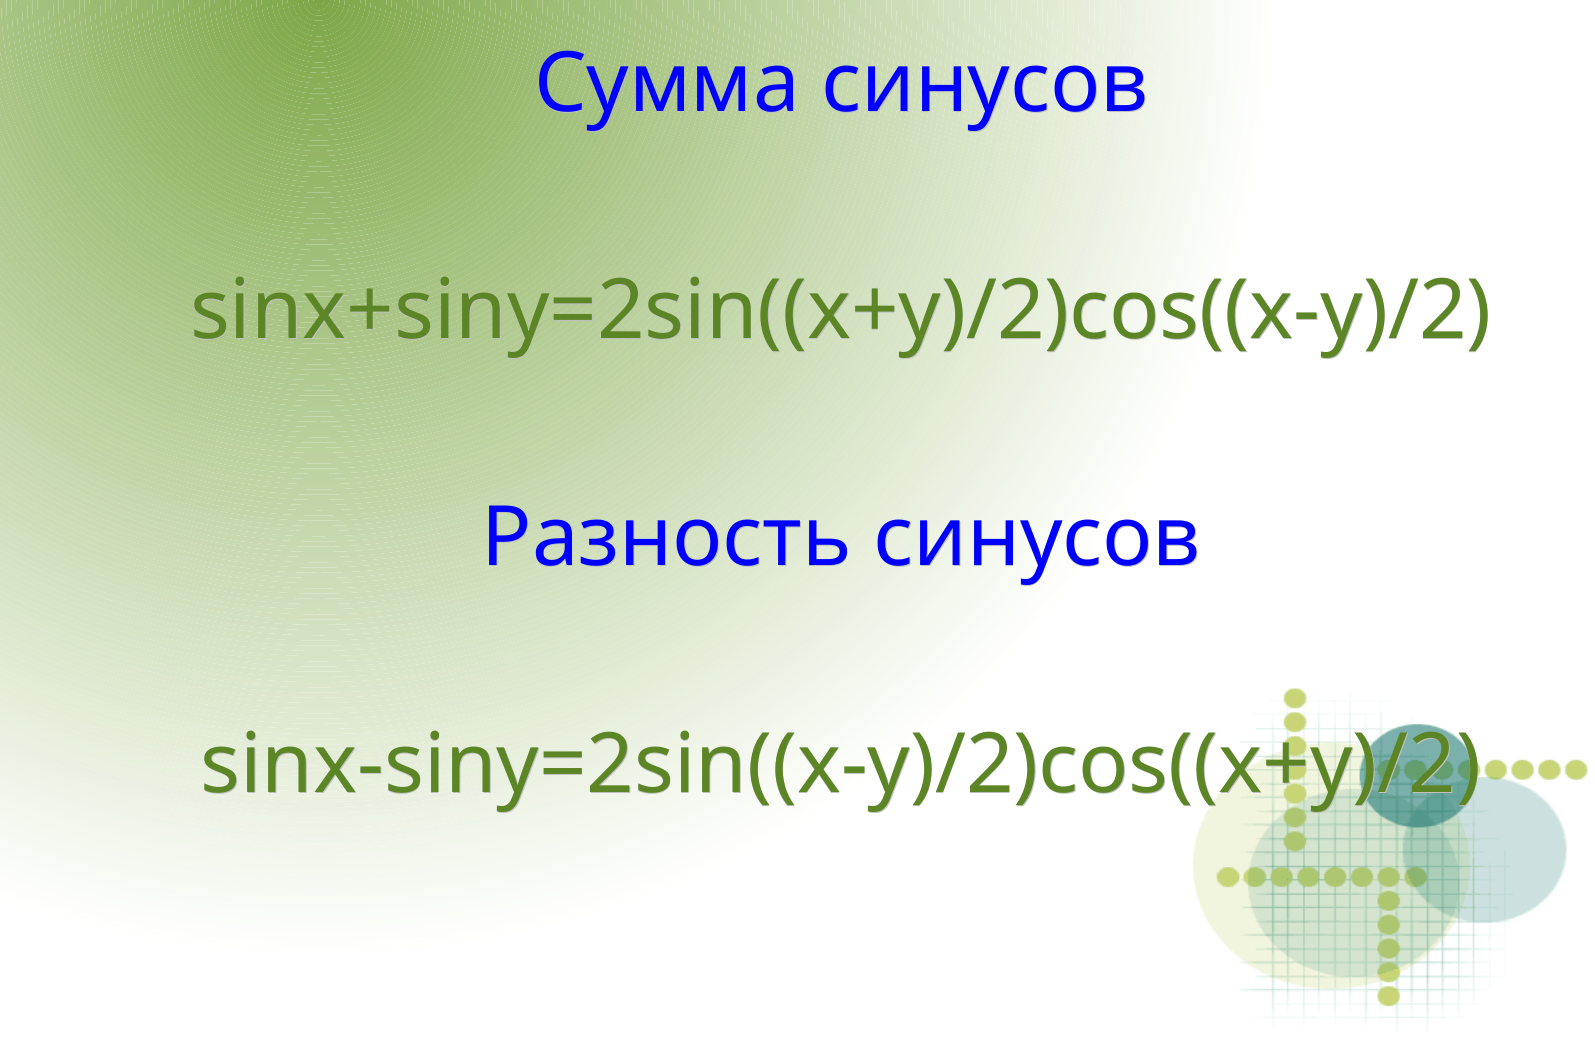

# Сумма синусов sinx+siny=2sin((x+y)/2)cos((x-y)/2) Разность синусов sinx-siny=2sin((x-y)/2)cos((x+y)/2)